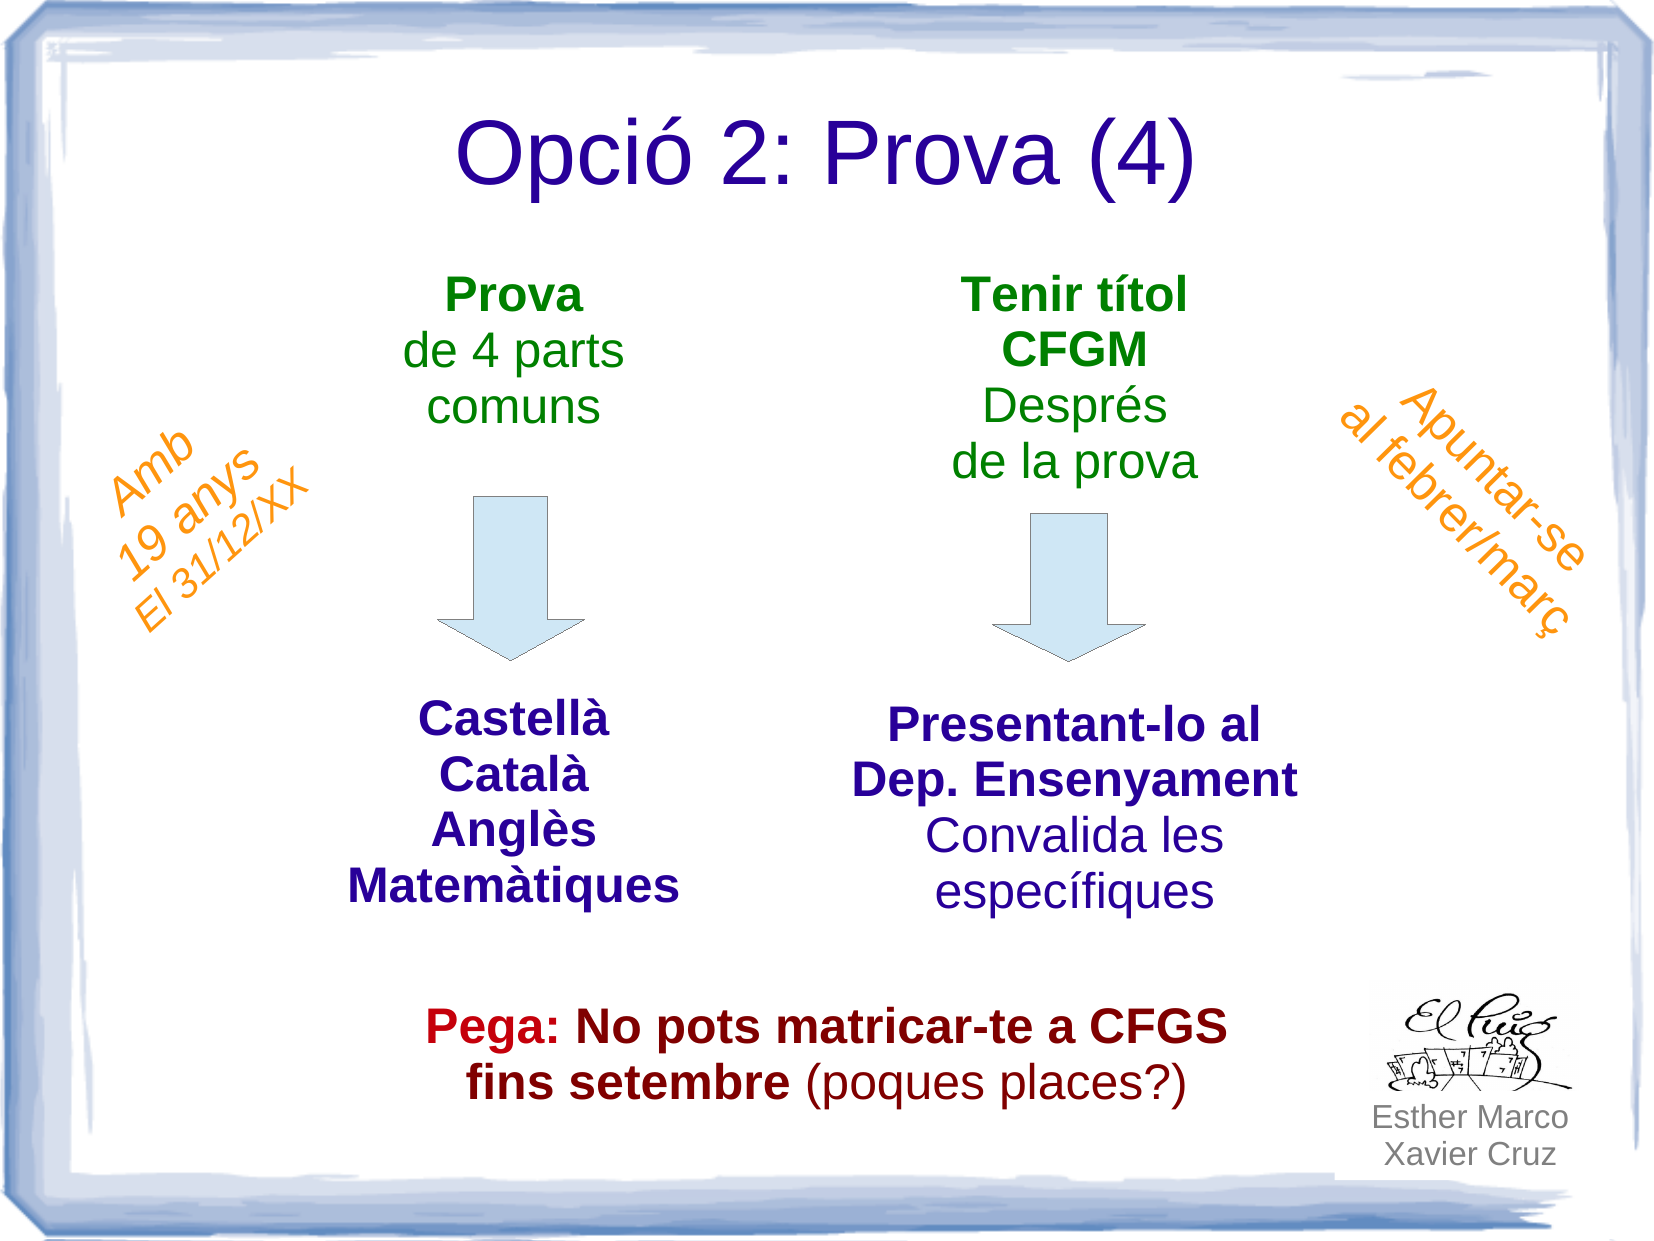

# Opció 2: Prova (4)
Tenir títol CFGM Després de la prova
Prova de 4 parts comuns
Amb
 19 anys
El 31/12/XX
Apuntar-se
al febrer/març
Castellà
Català
Anglès
Matemàtiques
Presentant-lo al Dep. Ensenyament Convalida les específiques
Pega: No pots matricar-te a CFGS fins setembre (poques places?)